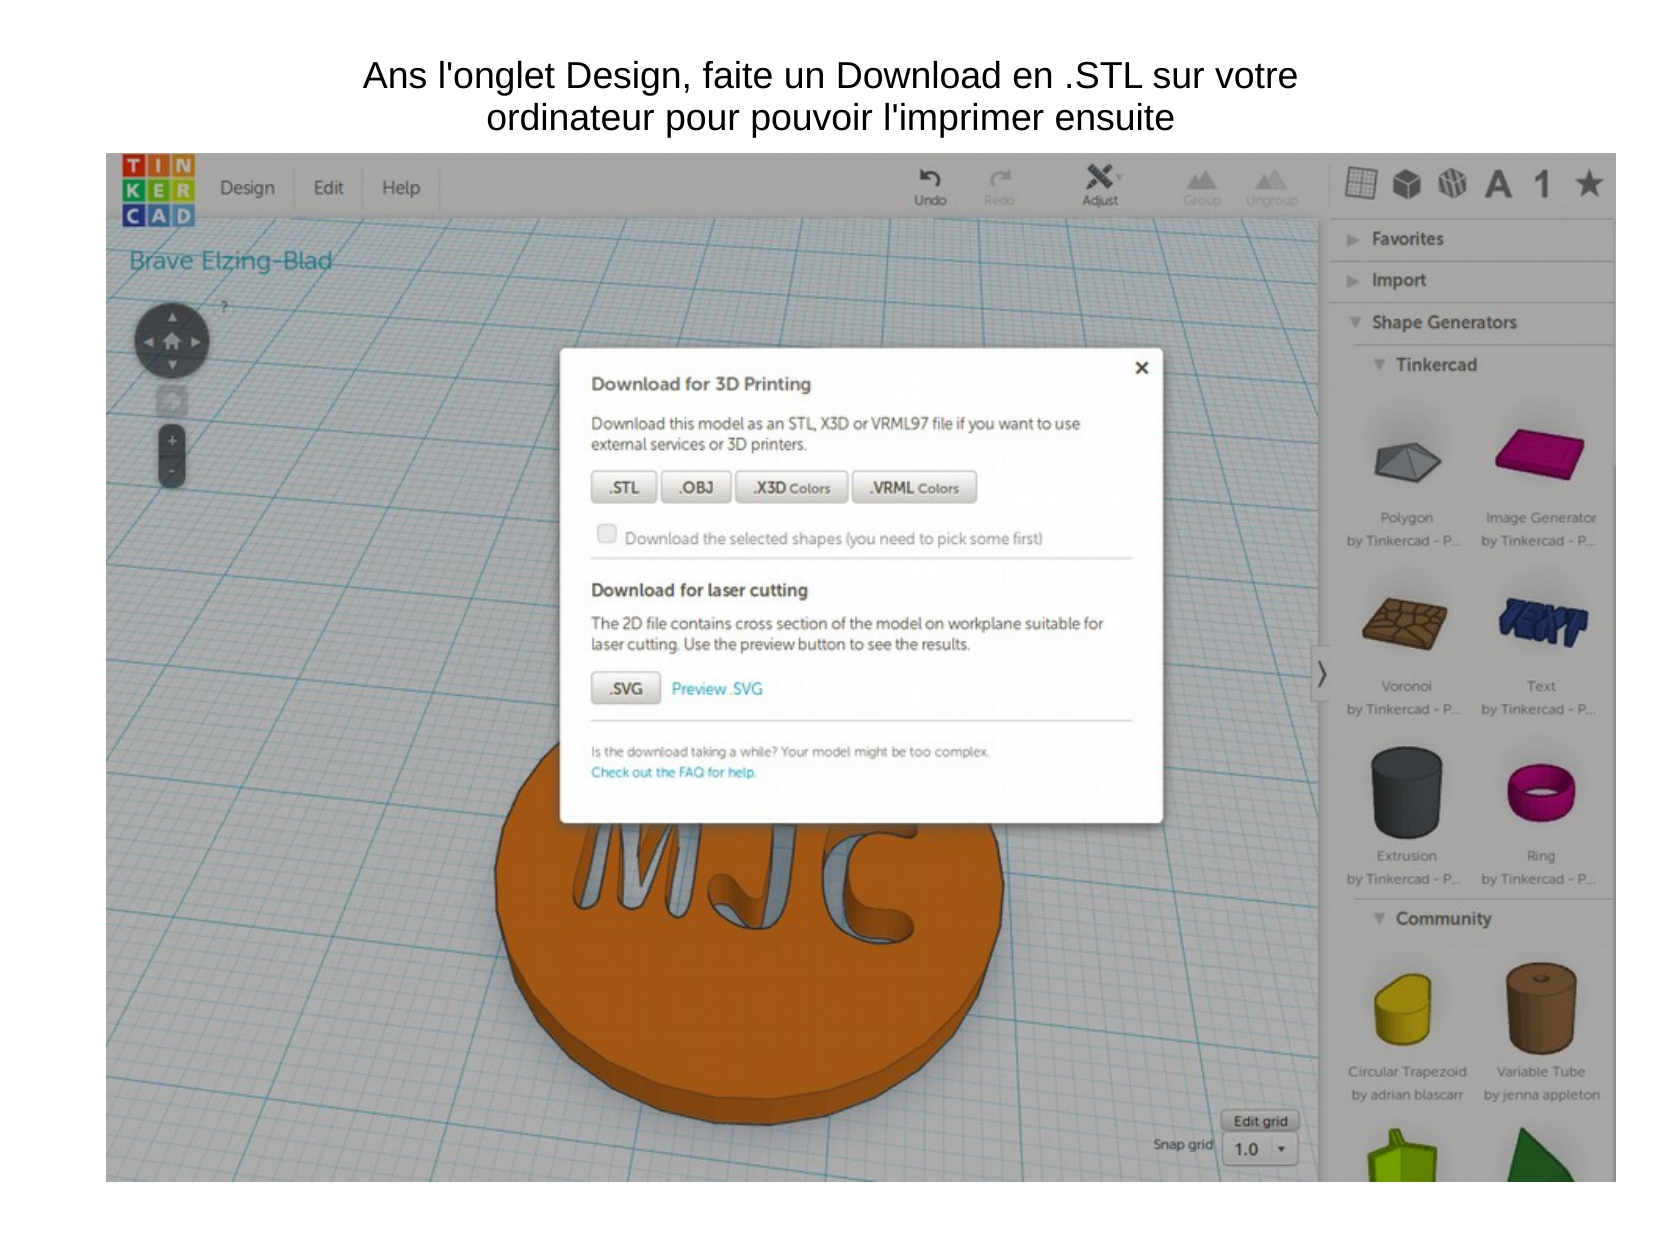

Ans l'onglet Design, faite un Download en .STL sur votre ordinateur pour pouvoir l'imprimer ensuite